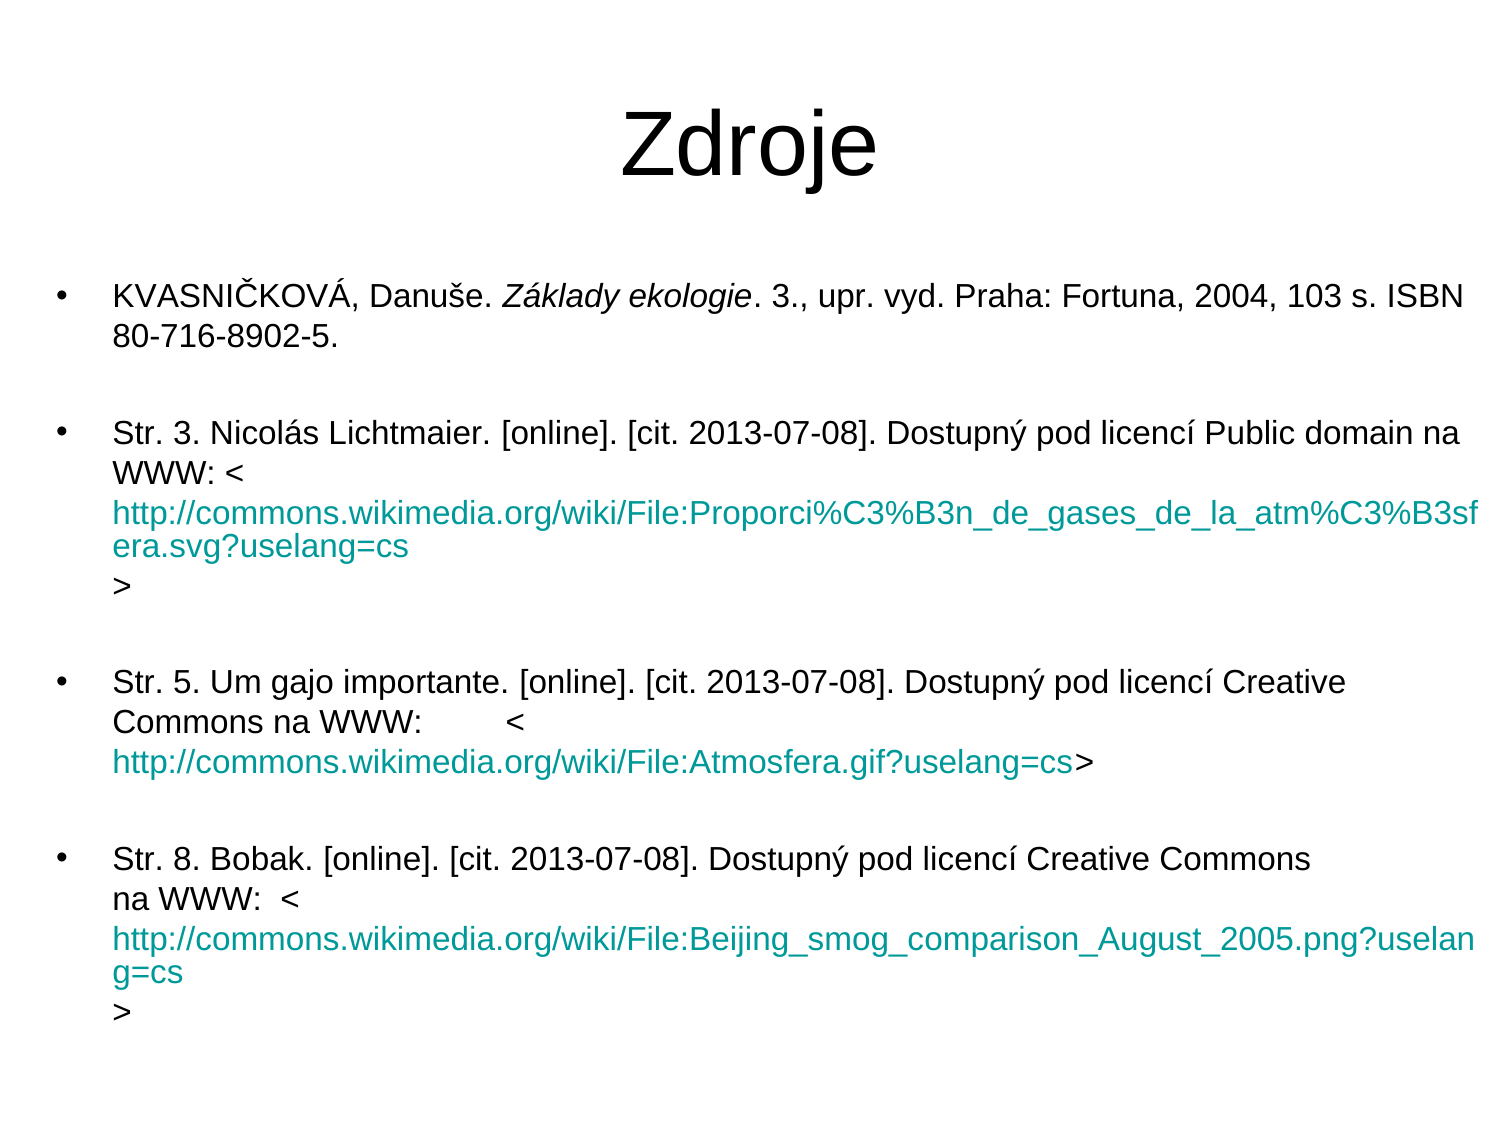

# Zdroje
KVASNIČKOVÁ, Danuše. Základy ekologie. 3., upr. vyd. Praha: Fortuna, 2004, 103 s. ISBN 80-716-8902-5.
Str. 3. Nicolás Lichtmaier. [online]. [cit. 2013-07-08]. Dostupný pod licencí Public domain na WWW: <http://commons.wikimedia.org/wiki/File:Proporci%C3%B3n_de_gases_de_la_atm%C3%B3sfera.svg?uselang=cs>
Str. 5. Um gajo importante. [online]. [cit. 2013-07-08]. Dostupný pod licencí Creative Commons na WWW: <http://commons.wikimedia.org/wiki/File:Atmosfera.gif?uselang=cs>
Str. 8. Bobak. [online]. [cit. 2013-07-08]. Dostupný pod licencí Creative Commons
na WWW: <http://commons.wikimedia.org/wiki/File:Beijing_smog_comparison_August_2005.png?uselang=cs>